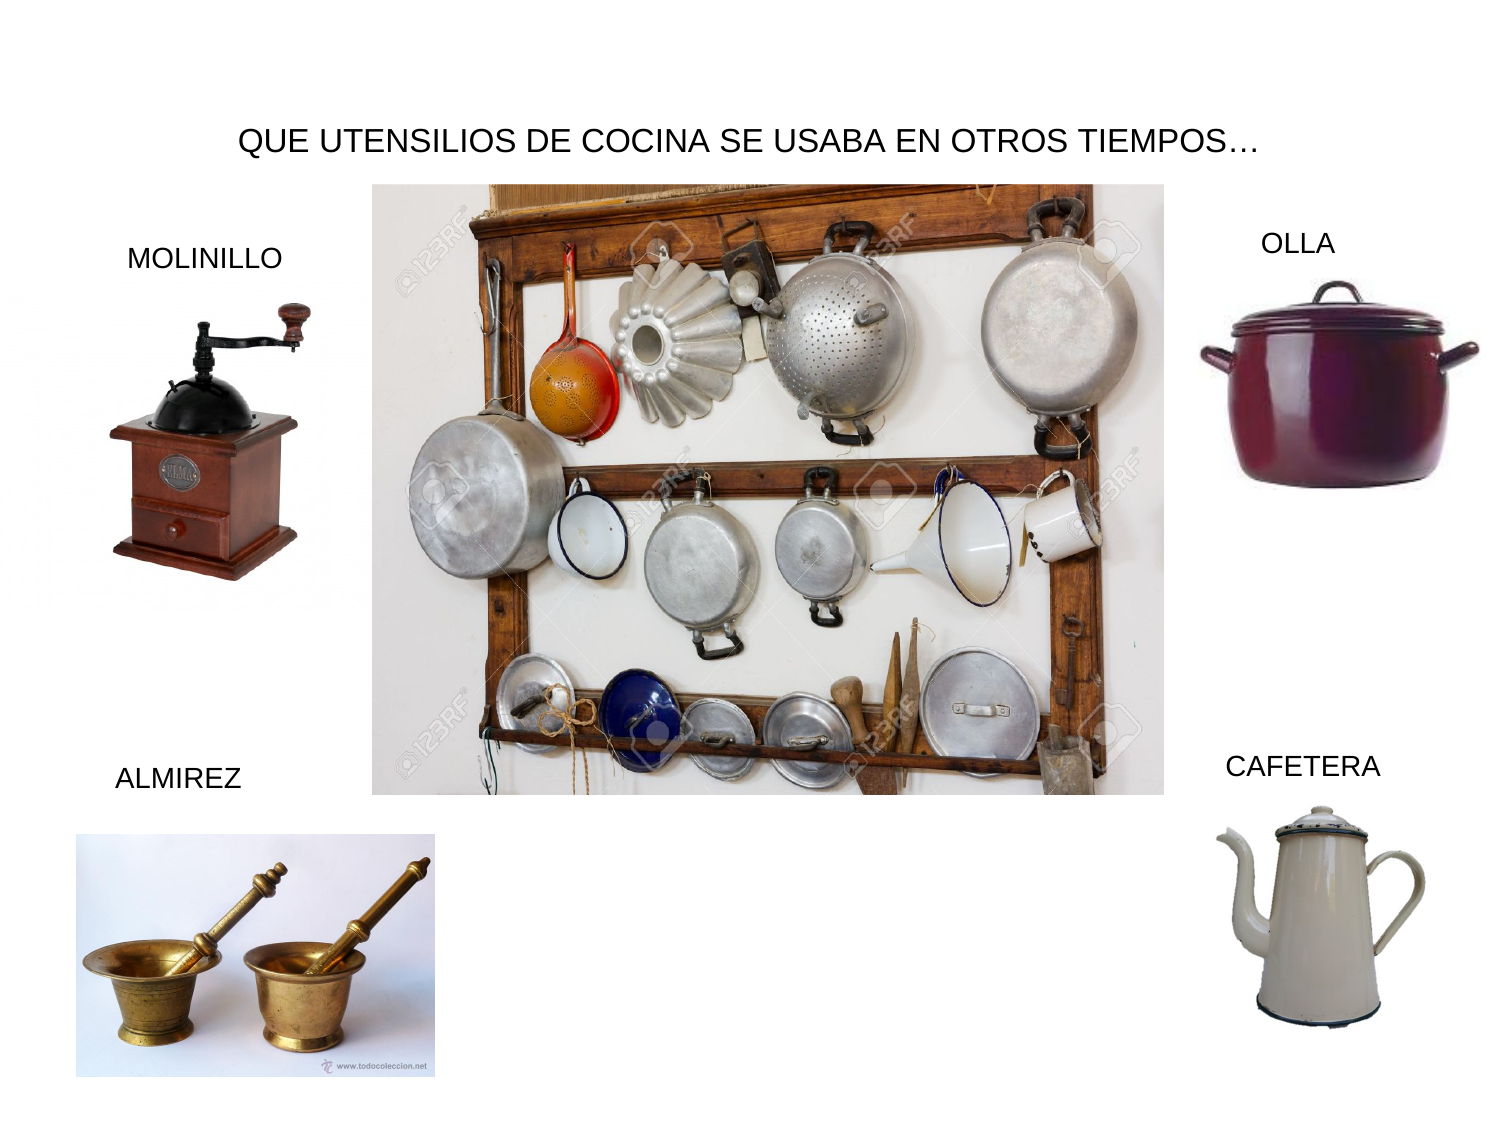

# QUE UTENSILIOS DE COCINA SE USABA EN OTROS TIEMPOS…
OLLA
MOLINILLO
CAFETERA
ALMIREZ